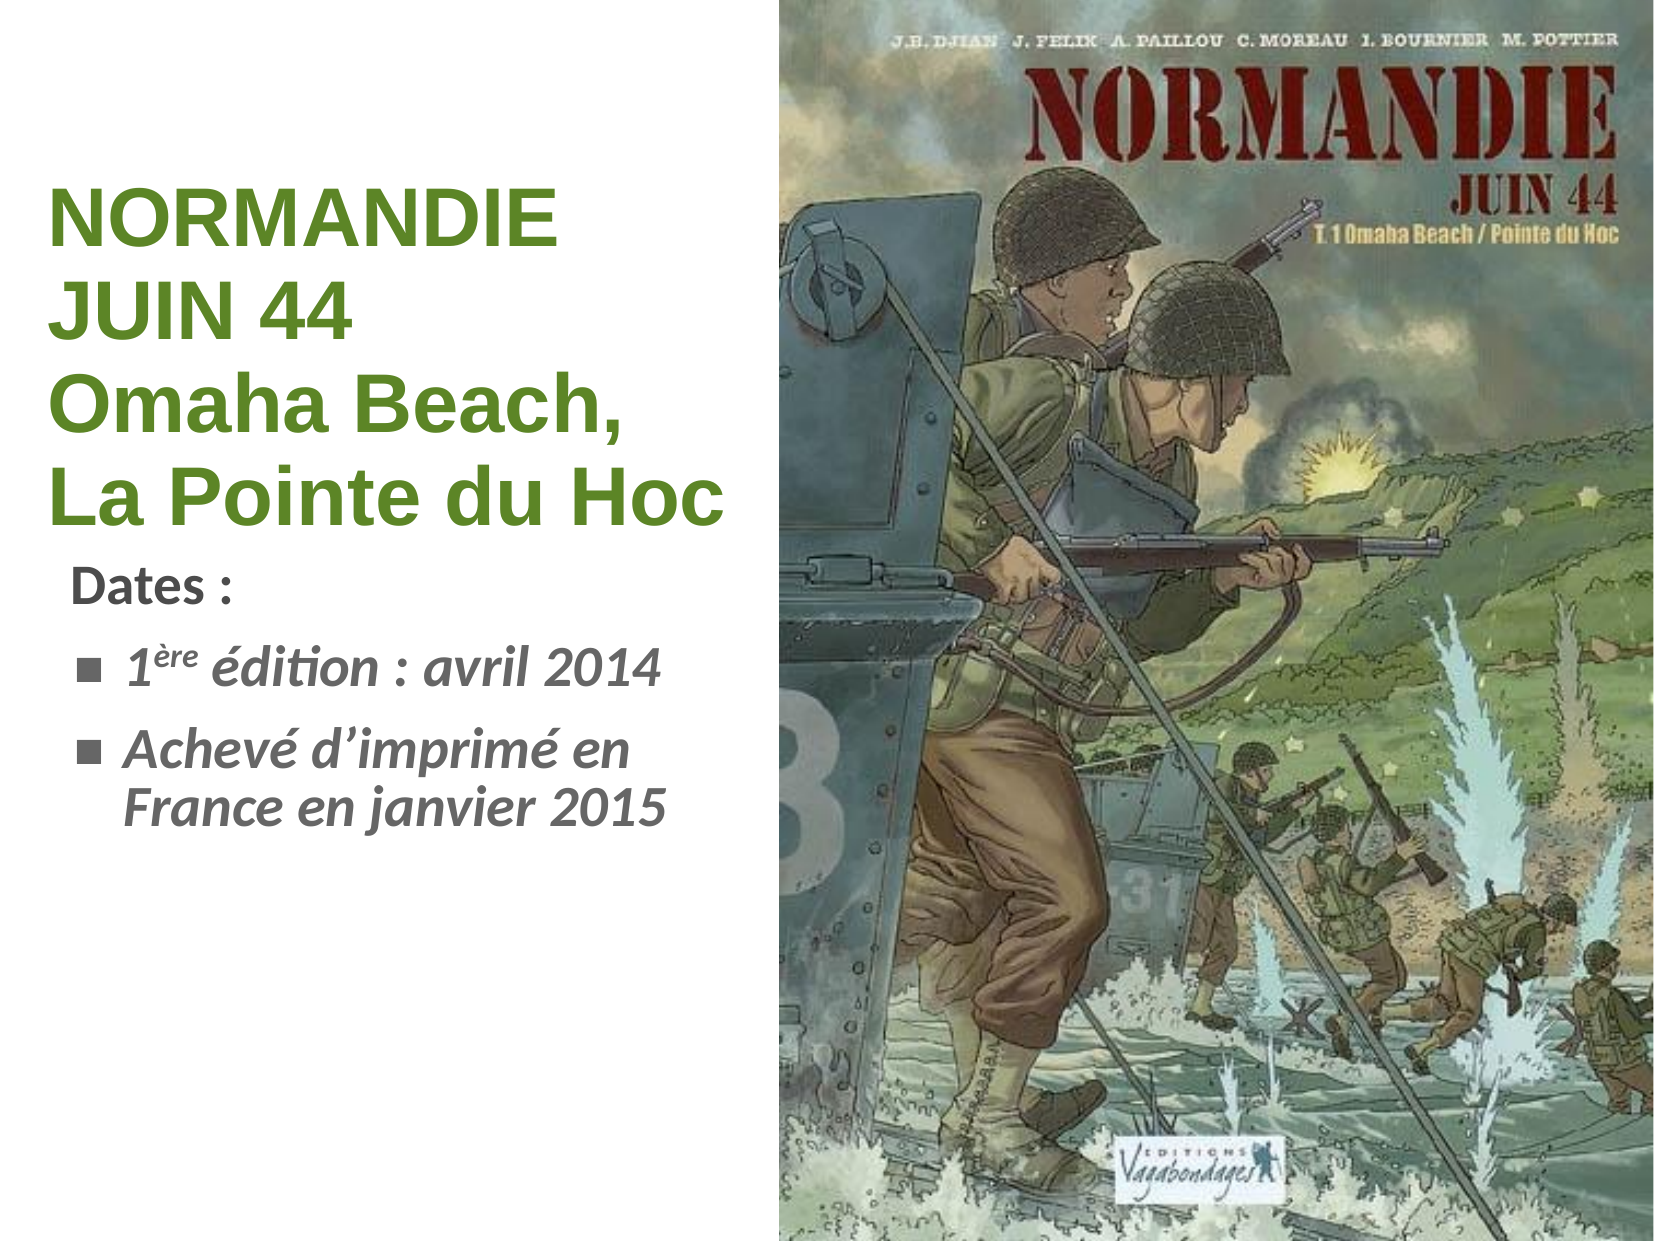

# NORMANDIE JUIN 44 Omaha Beach, La Pointe du Hoc
Dates :
1ère édition : avril 2014
Achevé d’imprimé en France en janvier 2015